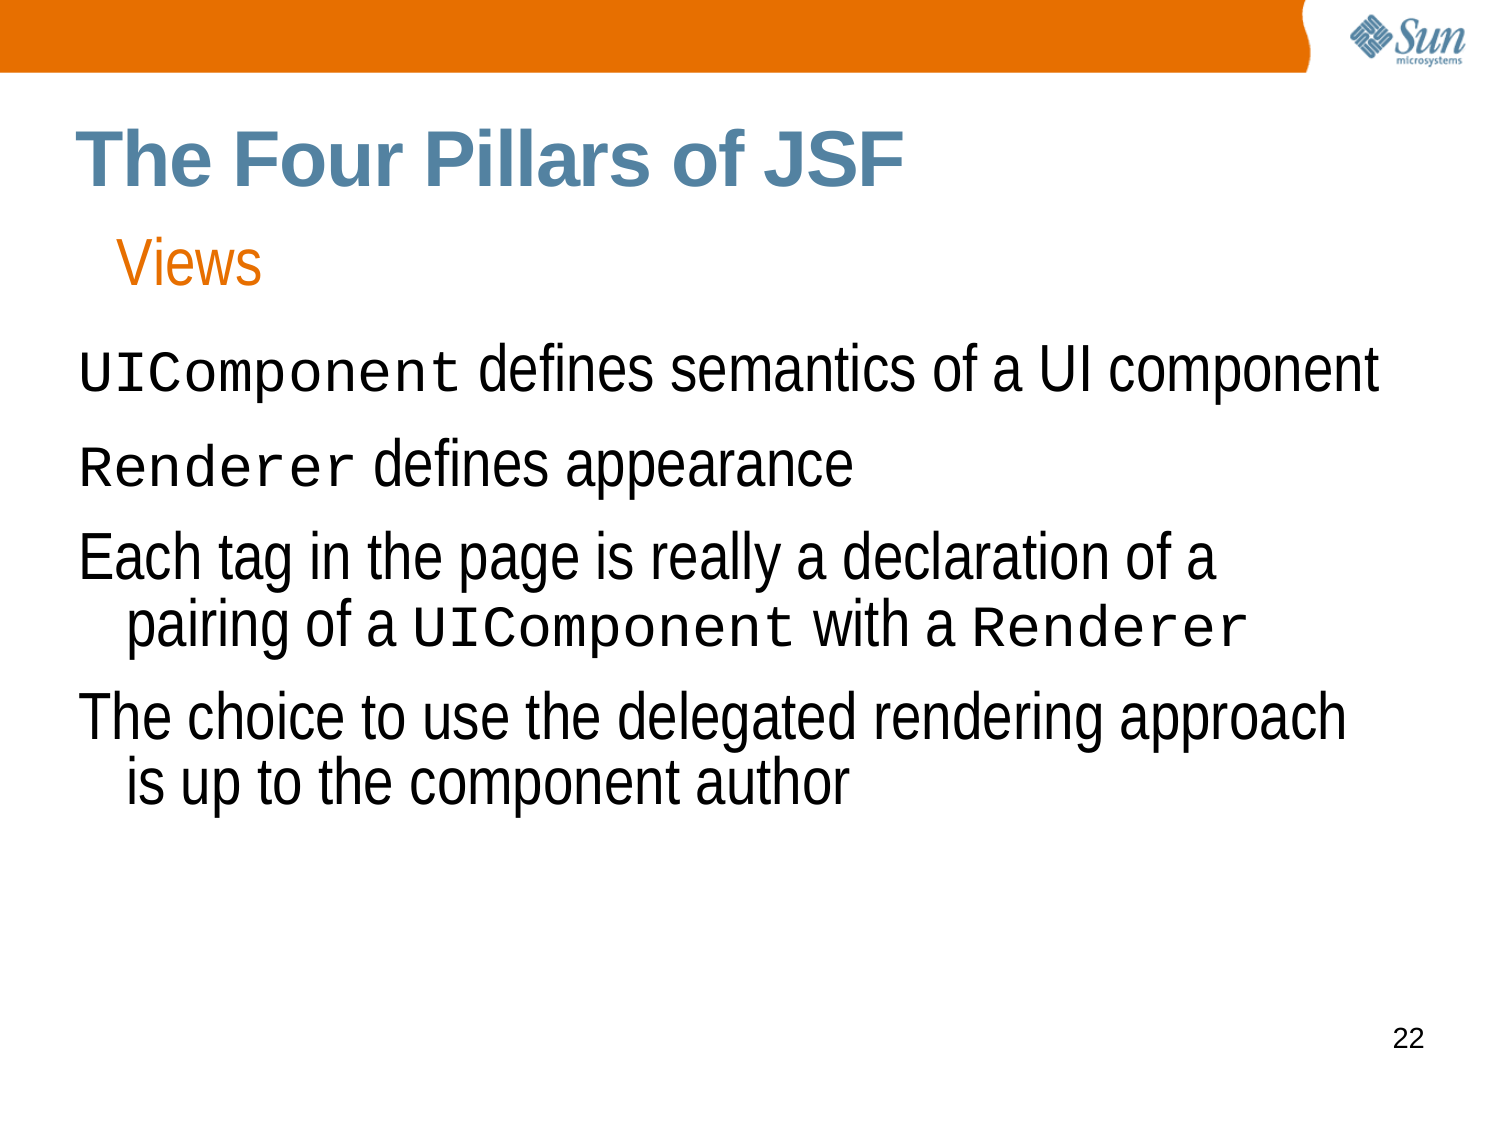

# The Four Pillars of JSF
Views
UIComponent defines semantics of a UI component
Renderer defines appearance
Each tag in the page is really a declaration of a pairing of a UIComponent with a Renderer
The choice to use the delegated rendering approach is up to the component author
22